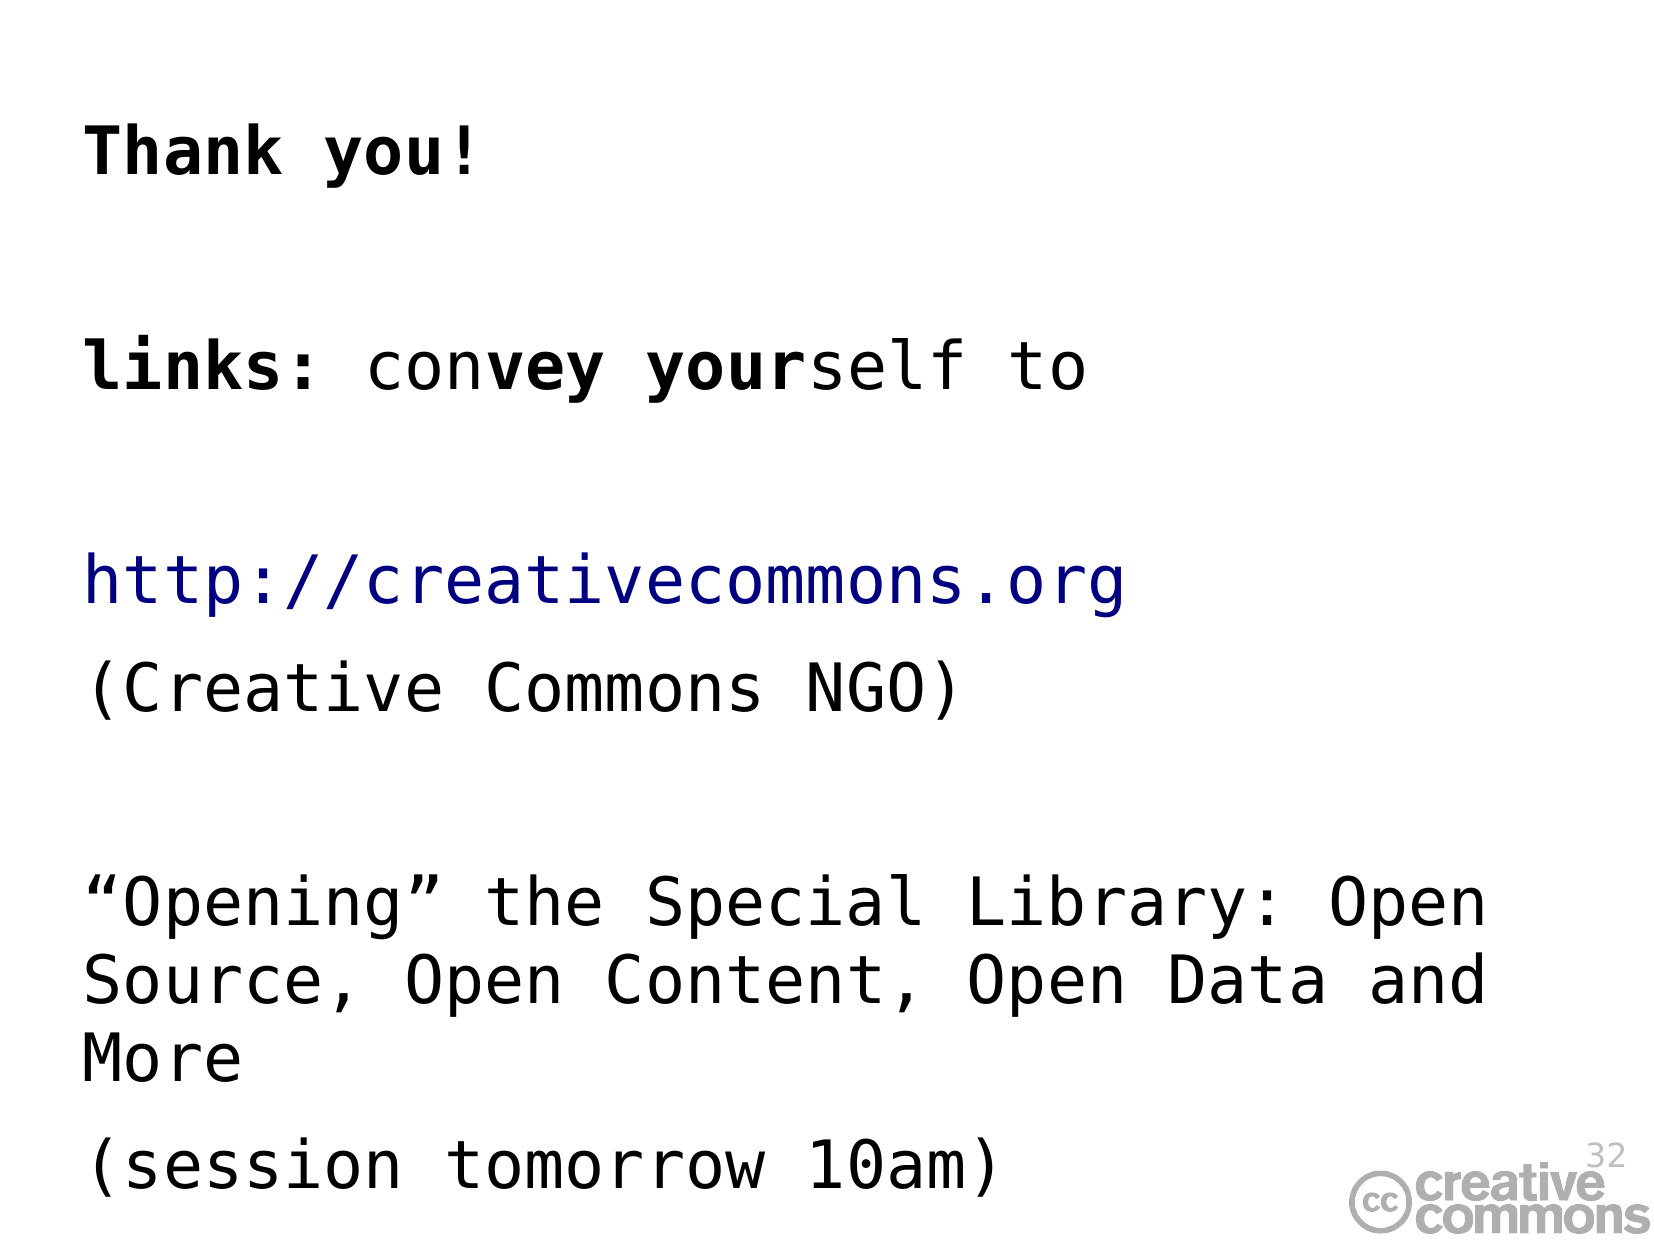

# Thank you!
links: convey yourself to
http://creativecommons.org
(Creative Commons NGO)
“Opening” the Special Library: Open Source, Open Content, Open Data and More
(session tomorrow 10am)